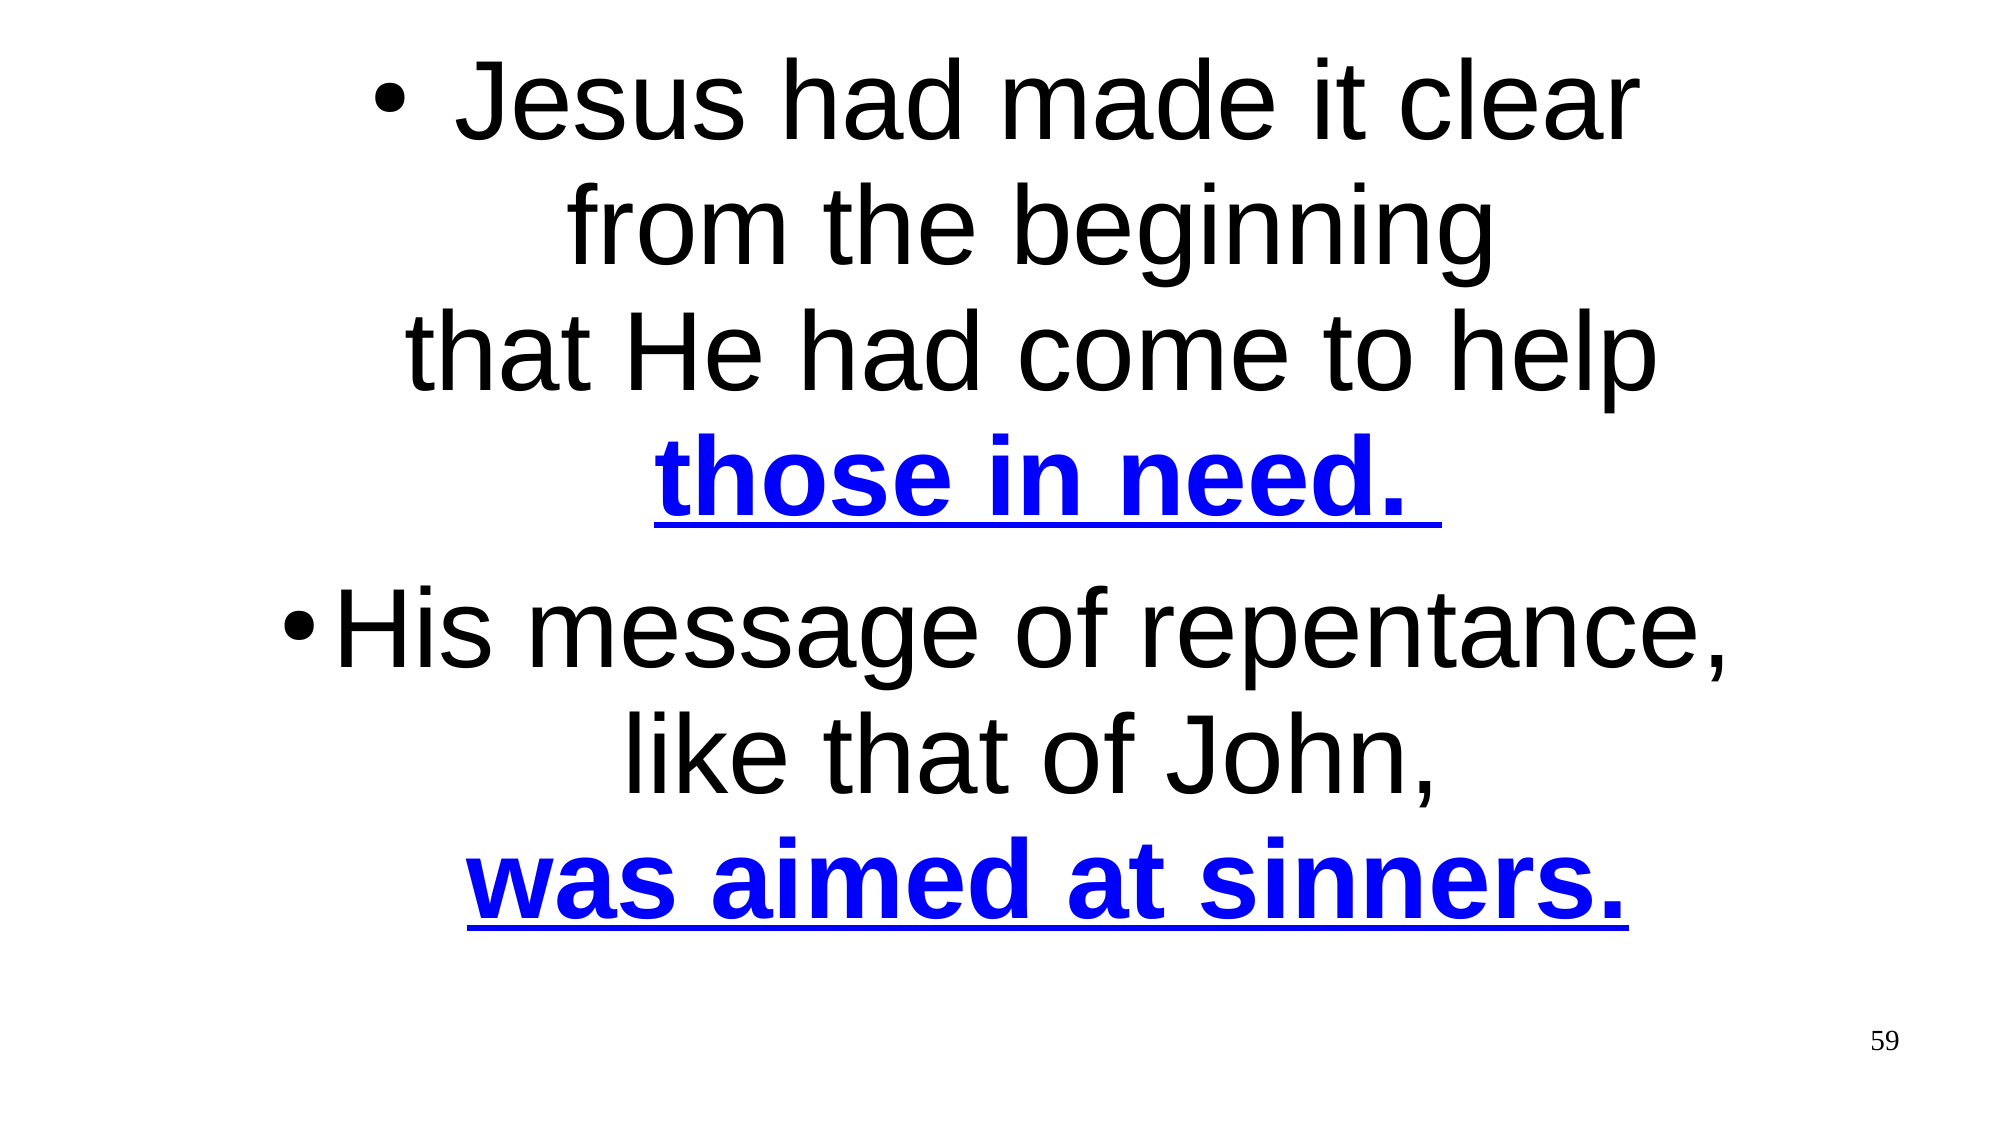

# Jesus had made it clear from the beginning that He had come to help those in need.
His message of repentance,
like that of John,
was aimed at sinners.
59